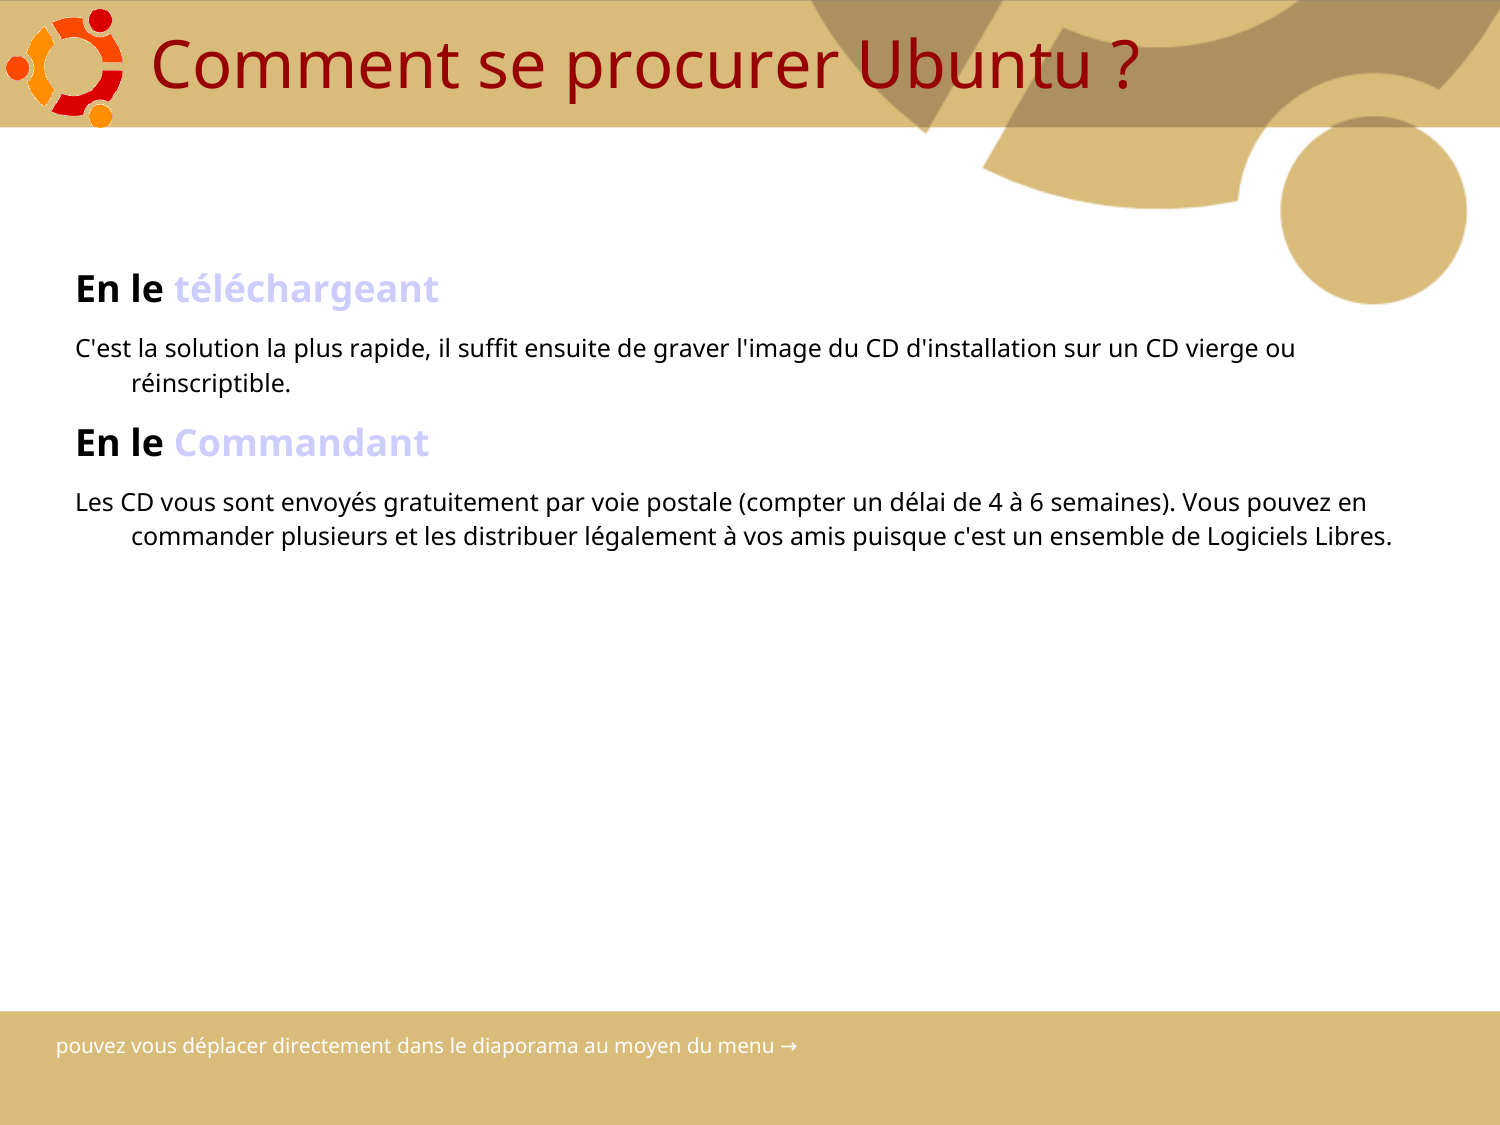

# Comment se procurer Ubuntu ?
En le téléchargeant
C'est la solution la plus rapide, il suffit ensuite de graver l'image du CD d'installation sur un CD vierge ou réinscriptible.
En le Commandant
Les CD vous sont envoyés gratuitement par voie postale (compter un délai de 4 à 6 semaines). Vous pouvez en commander plusieurs et les distribuer légalement à vos amis puisque c'est un ensemble de Logiciels Libres.
pouvez vous déplacer directement dans le diaporama au moyen du menu →